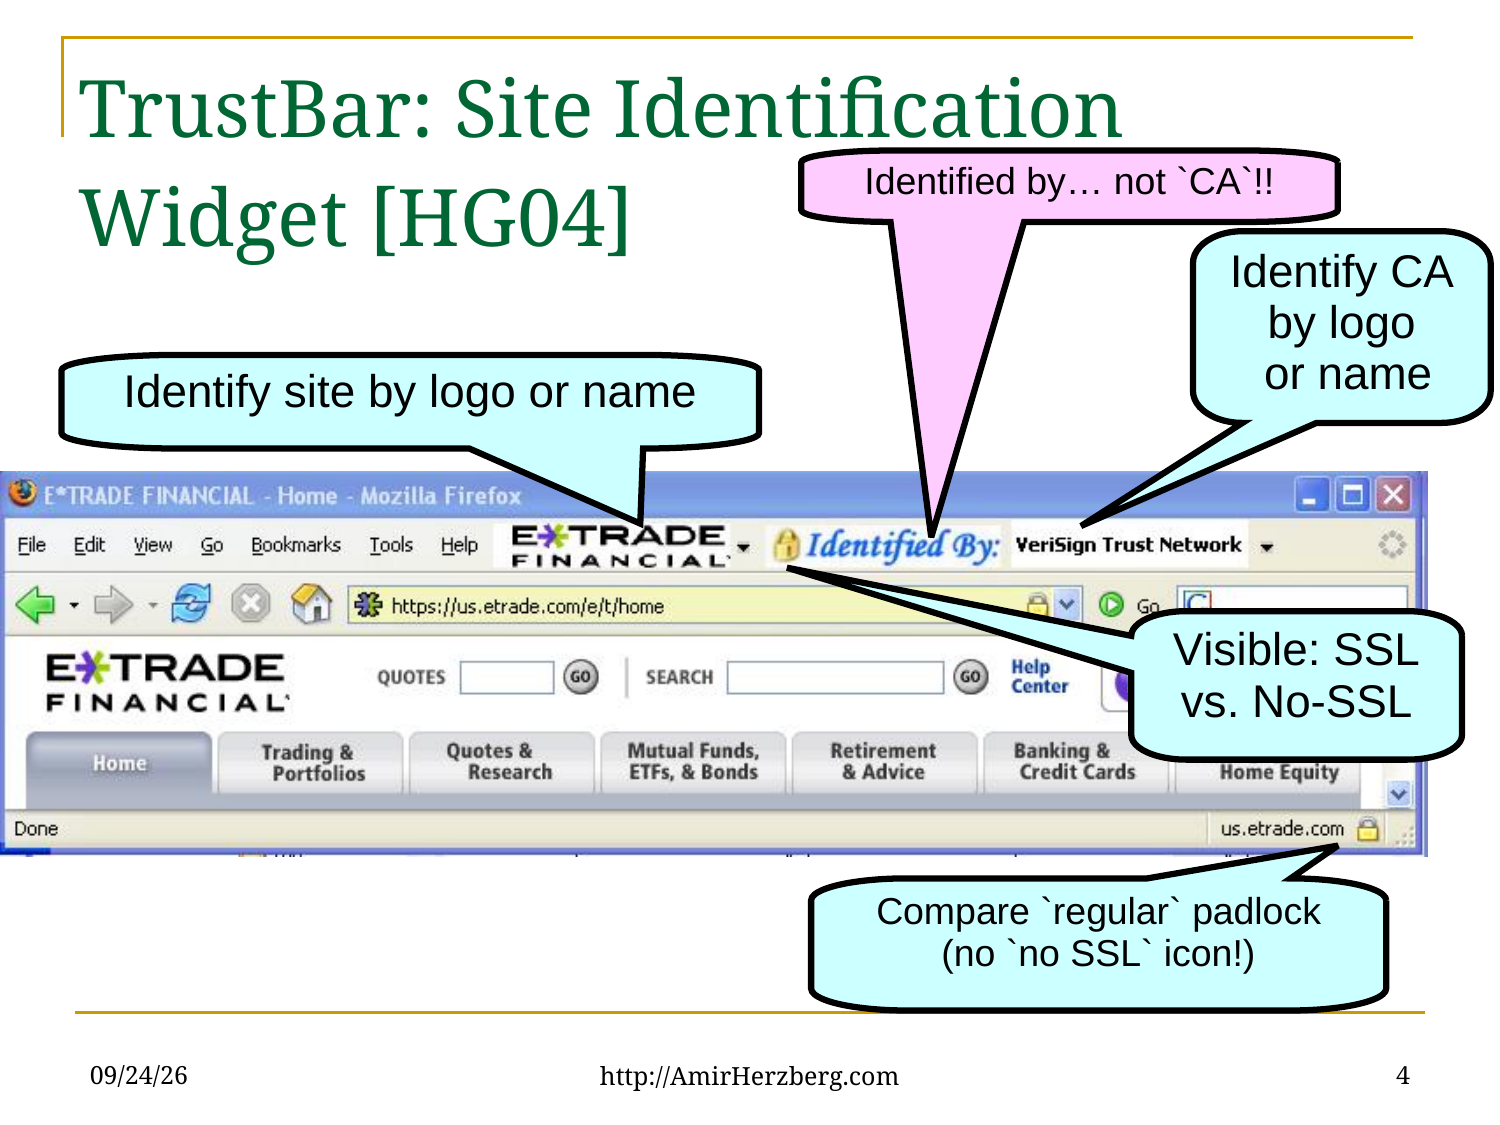

# TrustBar: Site Identification Widget [HG04]
Identified by… not `CA`!!
Identify CA by logo
 or name
Identify site by logo or name
Visible: SSL
vs. No-SSL
Compare `regular` padlock
(no `no SSL` icon!)
4
http://AmirHerzberg.com